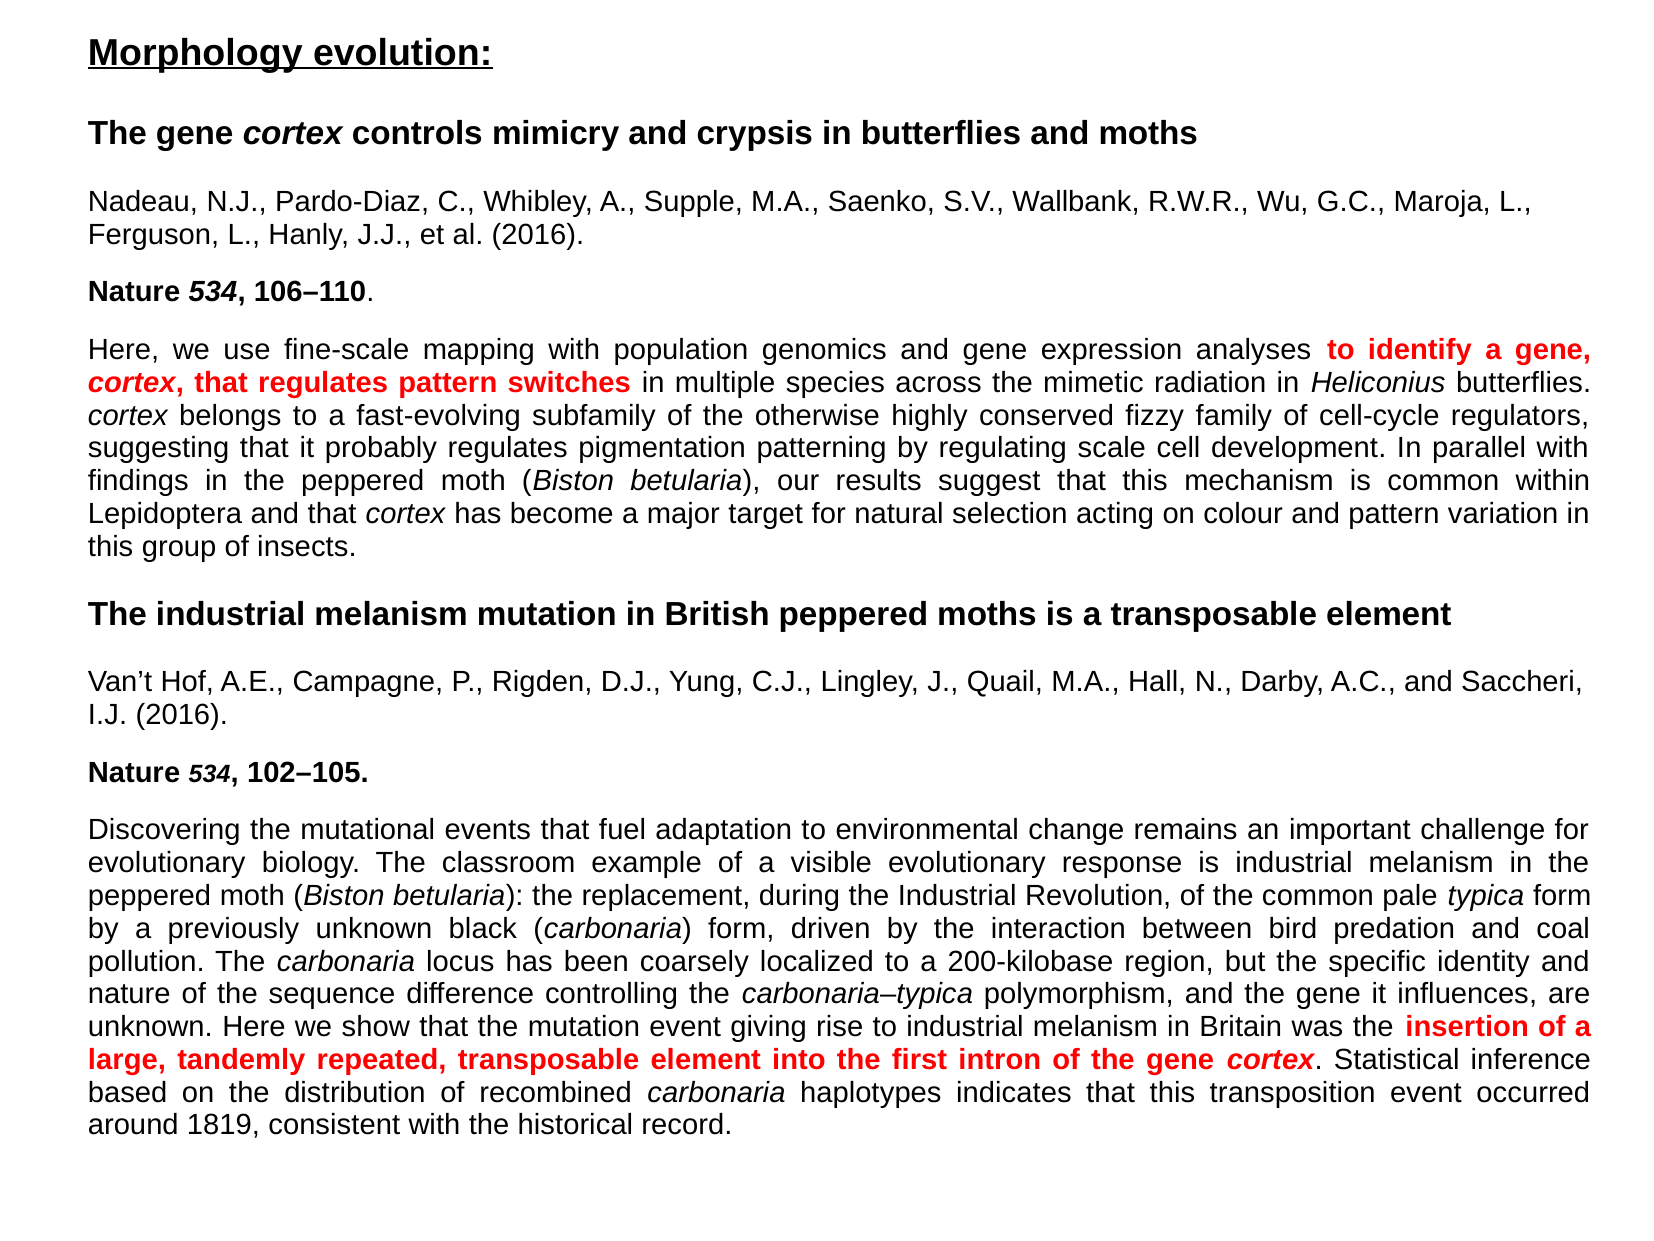

Morphology evolution:
The gene cortex controls mimicry and crypsis in butterflies and moths
Nadeau, N.J., Pardo-Diaz, C., Whibley, A., Supple, M.A., Saenko, S.V., Wallbank, R.W.R., Wu, G.C., Maroja, L., Ferguson, L., Hanly, J.J., et al. (2016).
Nature 534, 106–110.
Here, we use fine-scale mapping with population genomics and gene expression analyses to identify a gene, cortex, that regulates pattern switches in multiple species across the mimetic radiation in Heliconius butterflies. cortex belongs to a fast-evolving subfamily of the otherwise highly conserved fizzy family of cell-cycle regulators, suggesting that it probably regulates pigmentation patterning by regulating scale cell development. In parallel with findings in the peppered moth (Biston betularia), our results suggest that this mechanism is common within Lepidoptera and that cortex has become a major target for natural selection acting on colour and pattern variation in this group of insects.
The industrial melanism mutation in British peppered moths is a transposable element
Van’t Hof, A.E., Campagne, P., Rigden, D.J., Yung, C.J., Lingley, J., Quail, M.A., Hall, N., Darby, A.C., and Saccheri, I.J. (2016).
Nature 534, 102–105.
Discovering the mutational events that fuel adaptation to environmental change remains an important challenge for evolutionary biology. The classroom example of a visible evolutionary response is industrial melanism in the peppered moth (Biston betularia): the replacement, during the Industrial Revolution, of the common pale typica form by a previously unknown black (carbonaria) form, driven by the interaction between bird predation and coal pollution. The carbonaria locus has been coarsely localized to a 200-kilobase region, but the specific identity and nature of the sequence difference controlling the carbonaria–typica polymorphism, and the gene it influences, are unknown. Here we show that the mutation event giving rise to industrial melanism in Britain was the insertion of a large, tandemly repeated, transposable element into the first intron of the gene cortex. Statistical inference based on the distribution of recombined carbonaria haplotypes indicates that this transposition event occurred around 1819, consistent with the historical record.